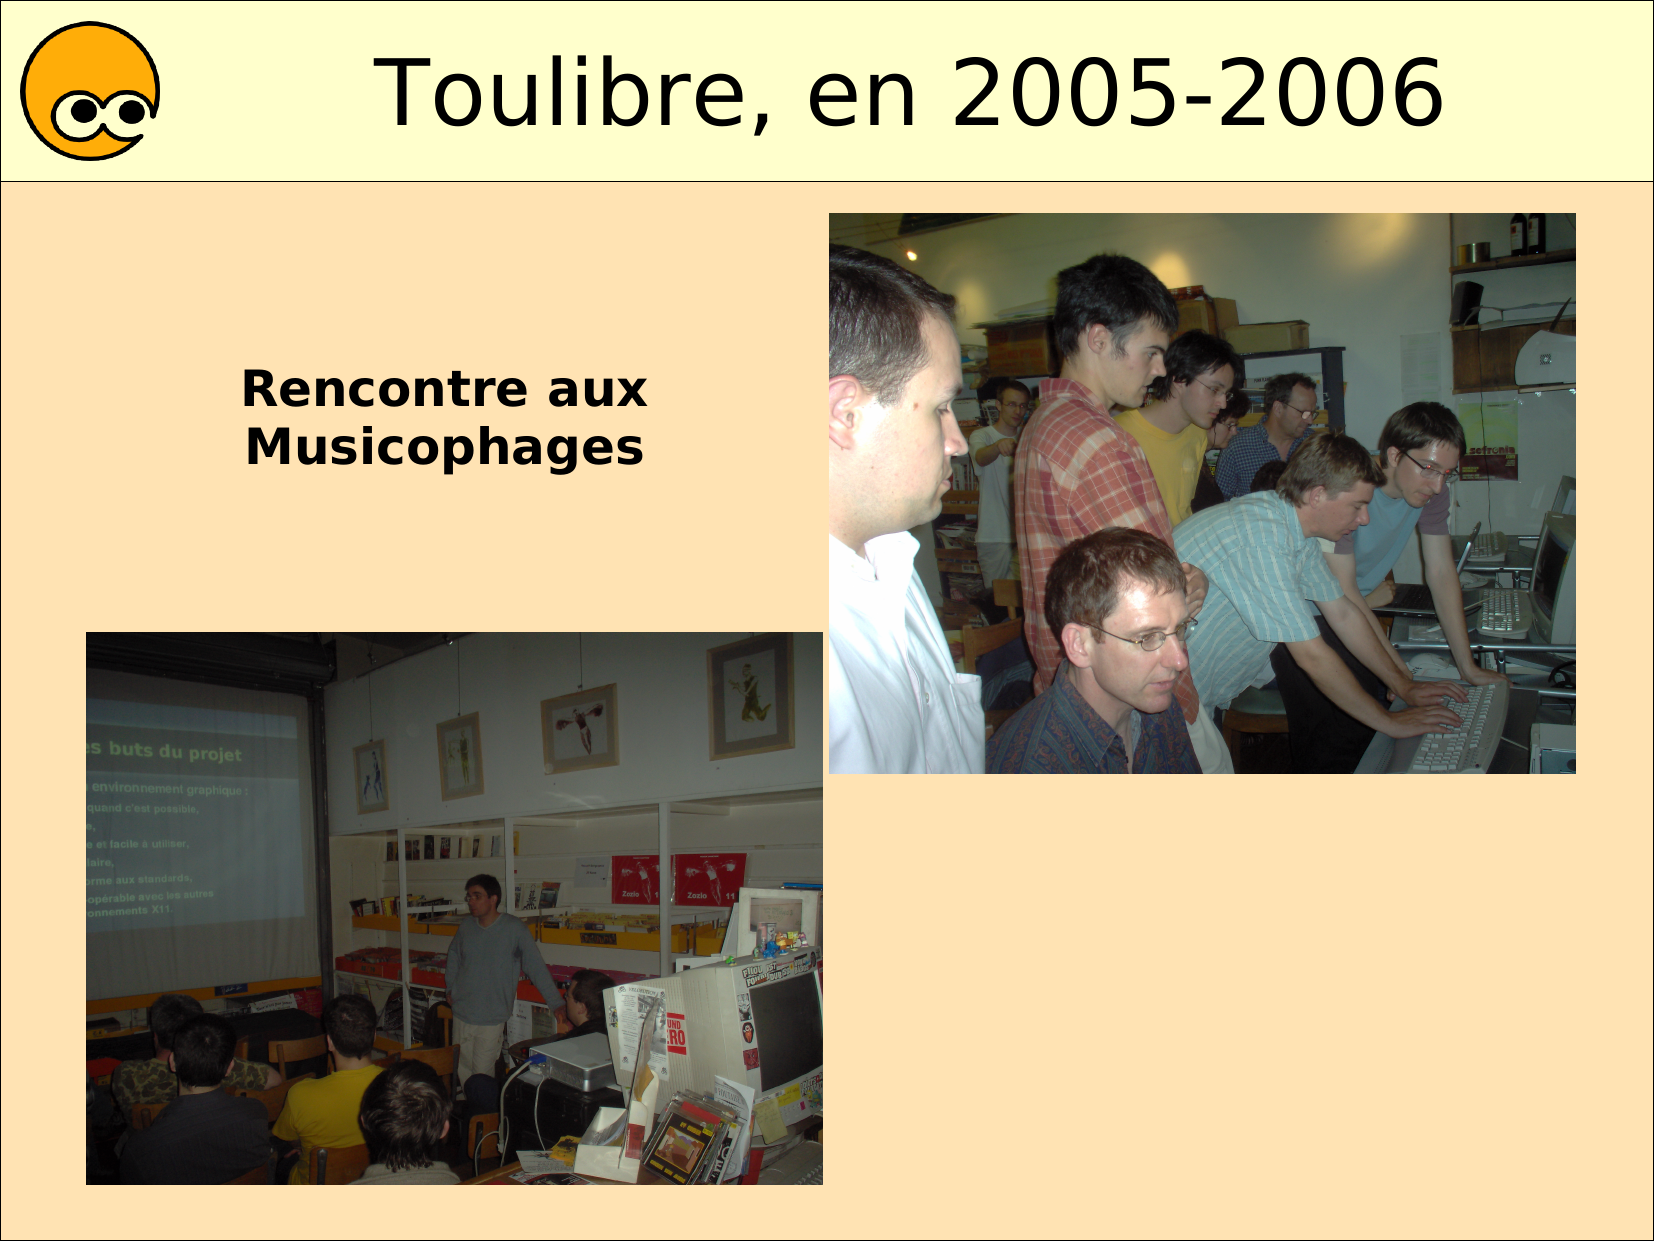

# Toulibre, en 2005-2006
Rencontre aux Musicophages